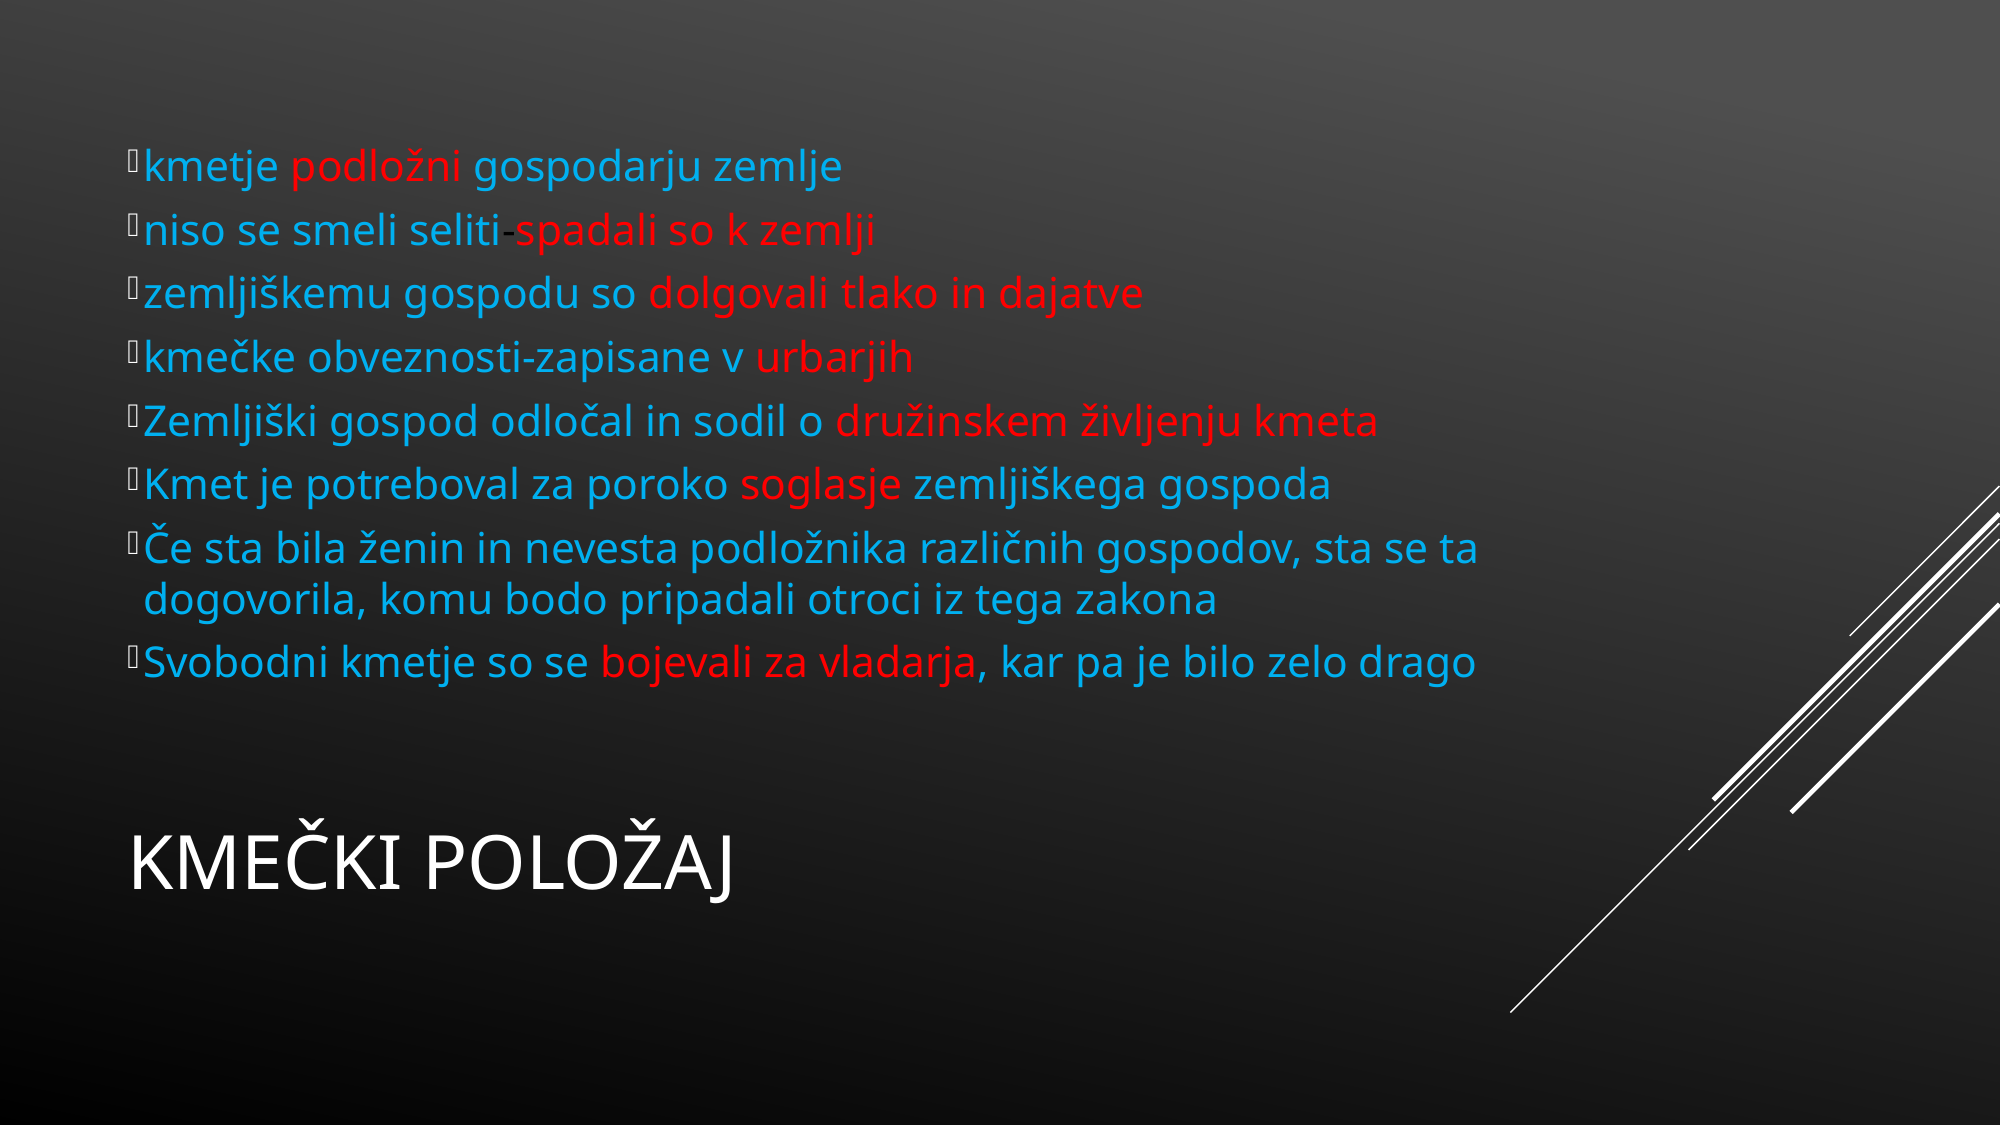

kmetje podložni gospodarju zemlje
niso se smeli seliti-spadali so k zemlji
zemljiškemu gospodu so dolgovali tlako in dajatve
kmečke obveznosti-zapisane v urbarjih
Zemljiški gospod odločal in sodil o družinskem življenju kmeta
Kmet je potreboval za poroko soglasje zemljiškega gospoda
Če sta bila ženin in nevesta podložnika različnih gospodov, sta se ta dogovorila, komu bodo pripadali otroci iz tega zakona
Svobodni kmetje so se bojevali za vladarja, kar pa je bilo zelo drago
# KMEČKI POLOŽAJ